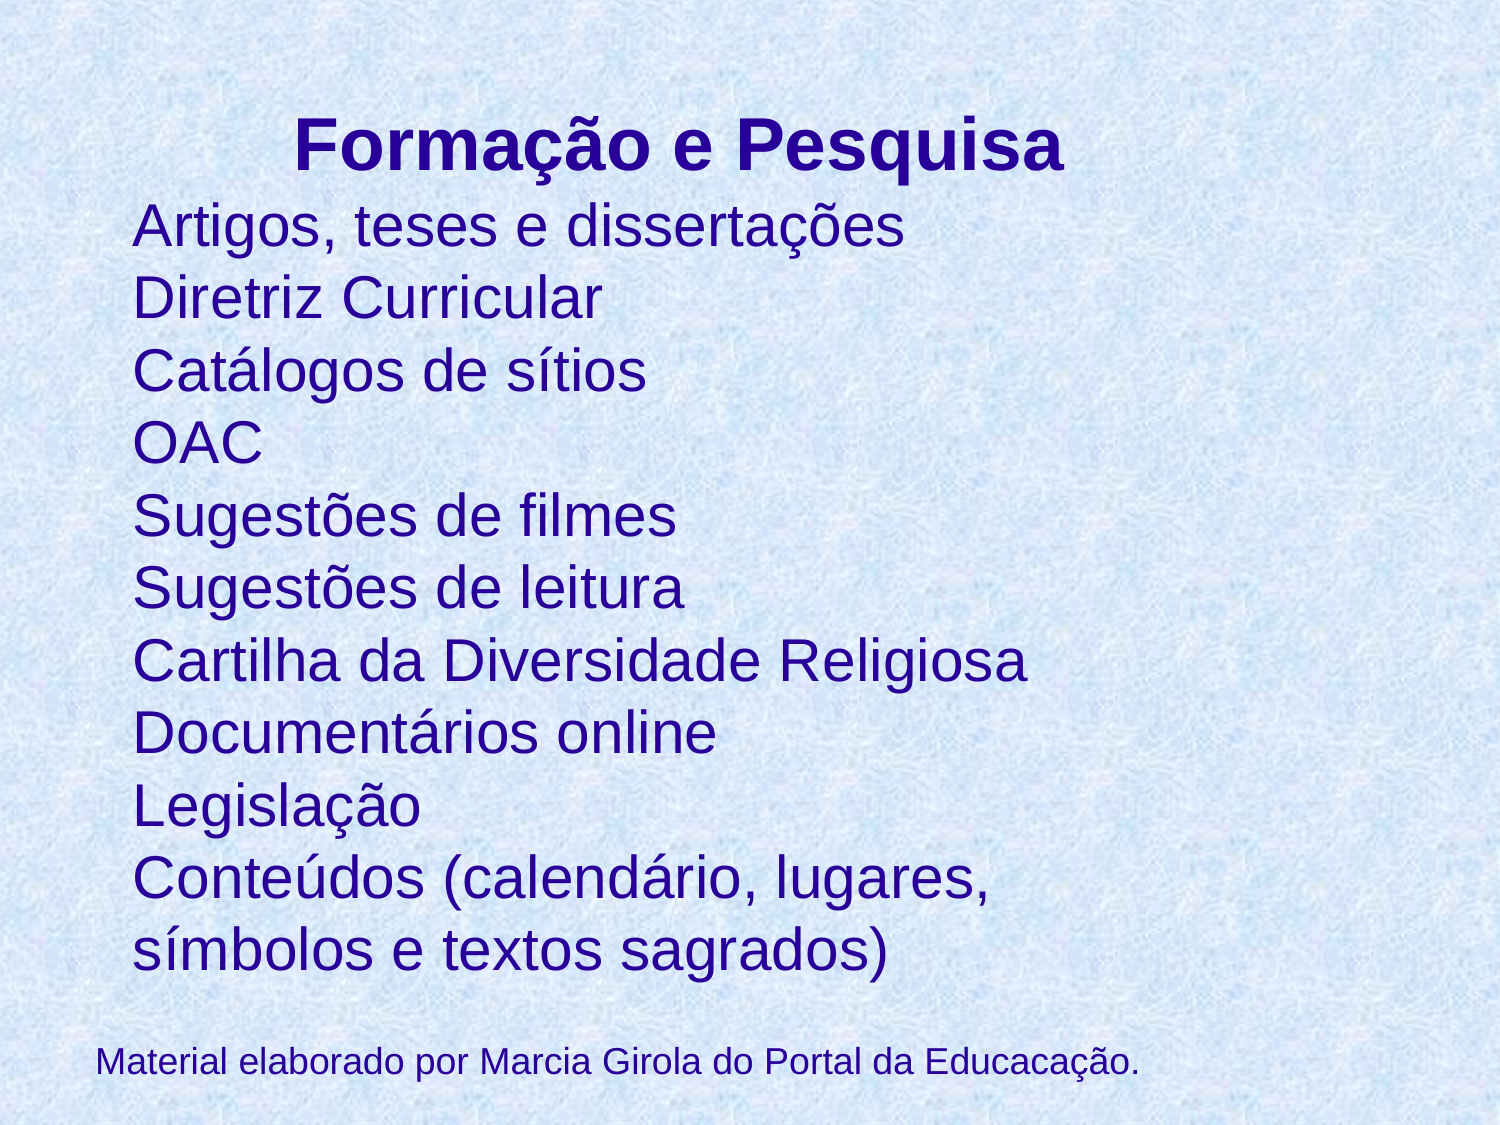

Formação e Pesquisa
Artigos, teses e dissertações
Diretriz Curricular
Catálogos de sítios
OAC
Sugestões de filmes
Sugestões de leitura
Cartilha da Diversidade Religiosa
Documentários online
Legislação
Conteúdos (calendário, lugares, símbolos e textos sagrados)
Material elaborado por Marcia Girola do Portal da Educacação.